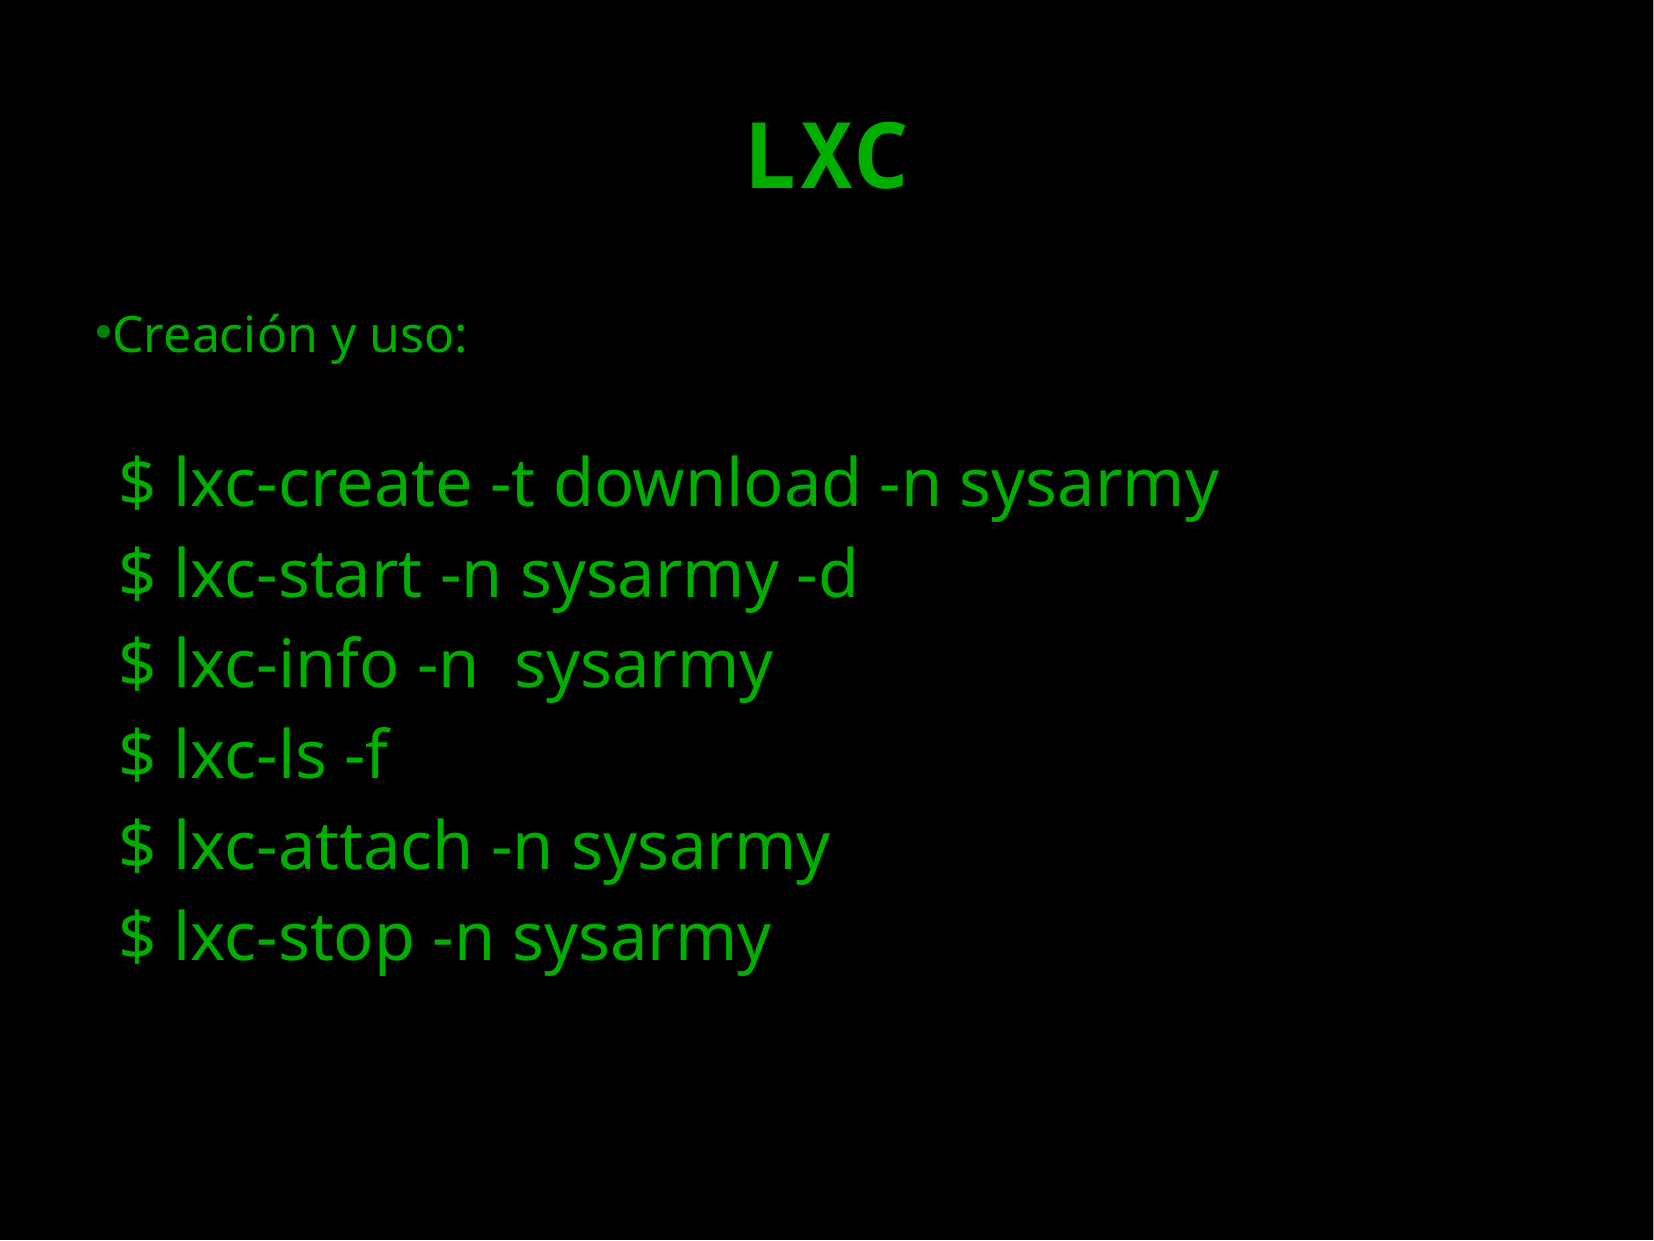

# LXC
Creación y uso:
$ lxc-create -t download -n sysarmy
$ lxc-start -n sysarmy -d
$ lxc-info -n sysarmy
$ lxc-ls -f
$ lxc-attach -n sysarmy
$ lxc-stop -n sysarmy